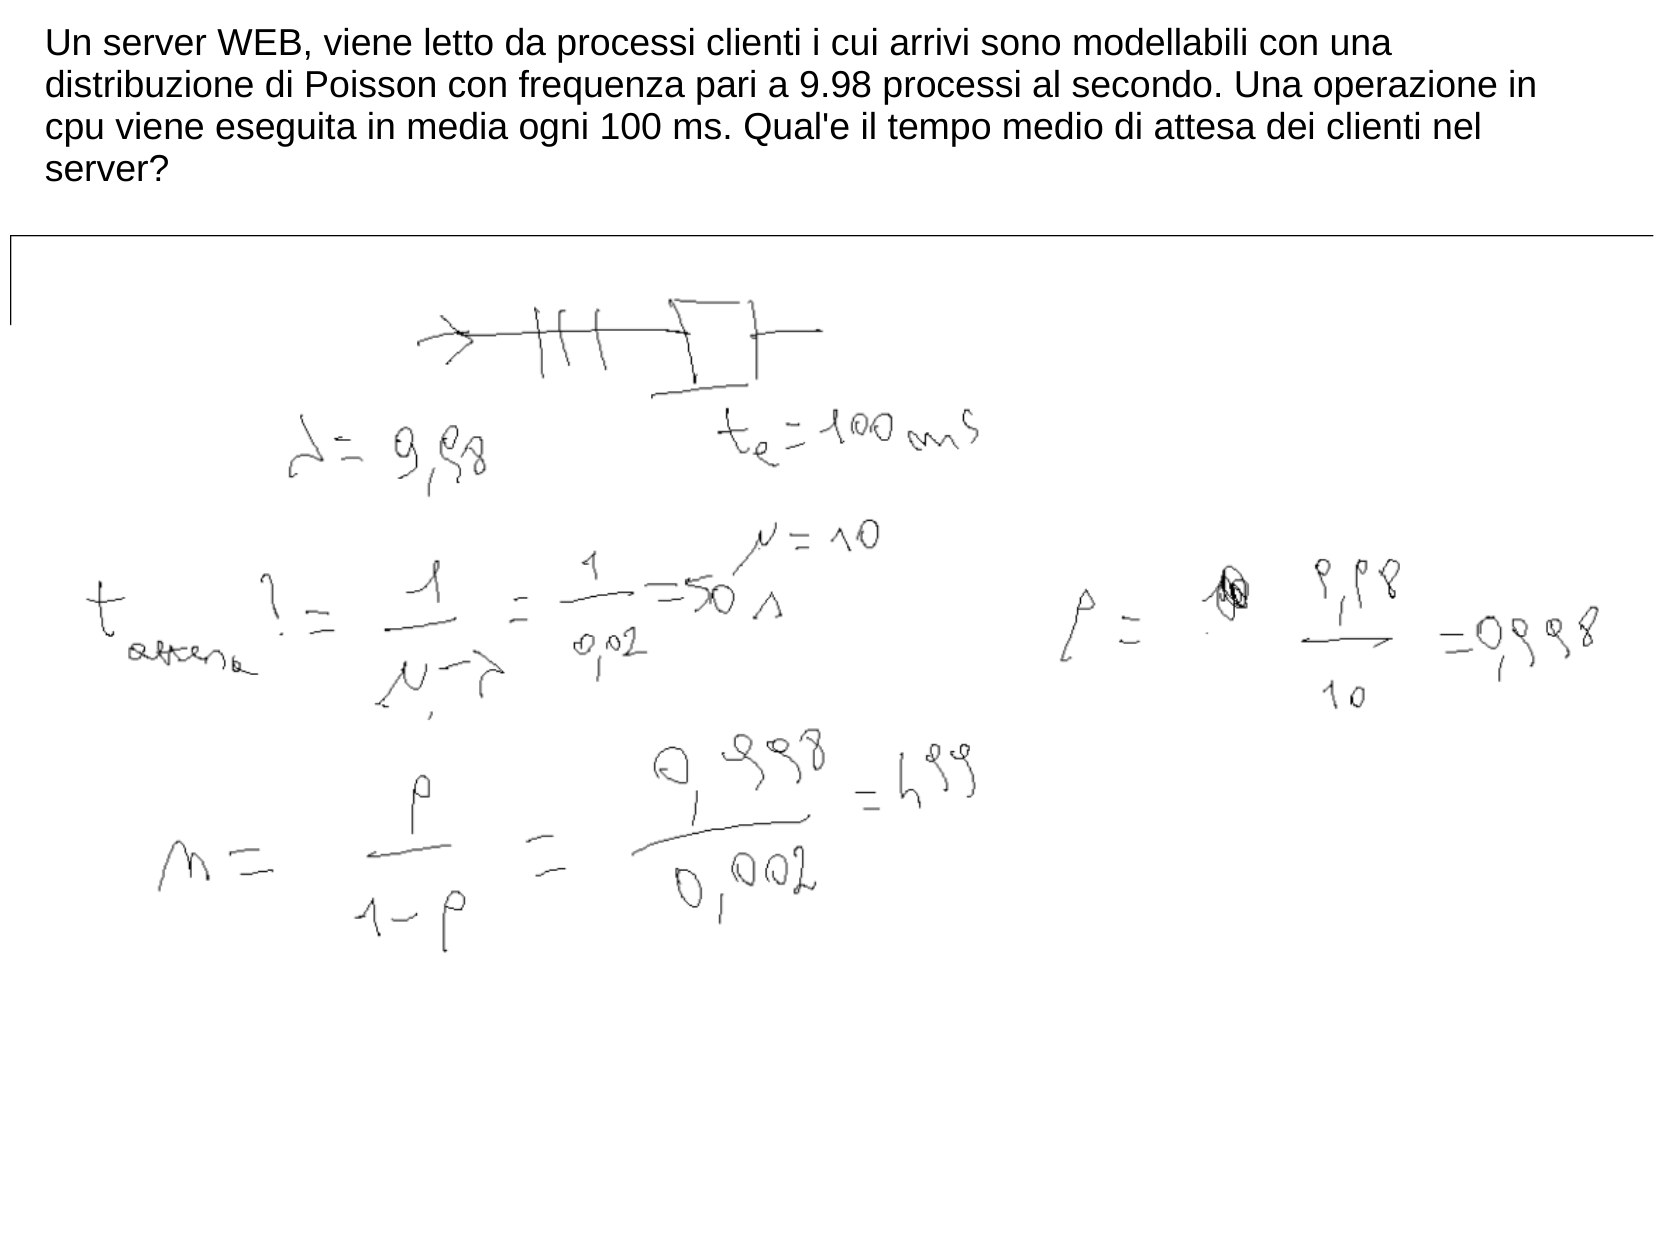

Un server WEB, viene letto da processi clienti i cui arrivi sono modellabili con una distribuzione di Poisson con frequenza pari a 9.98 processi al secondo. Una operazione in cpu viene eseguita in media ogni 100 ms. Qual'e il tempo medio di attesa dei clienti nel server?